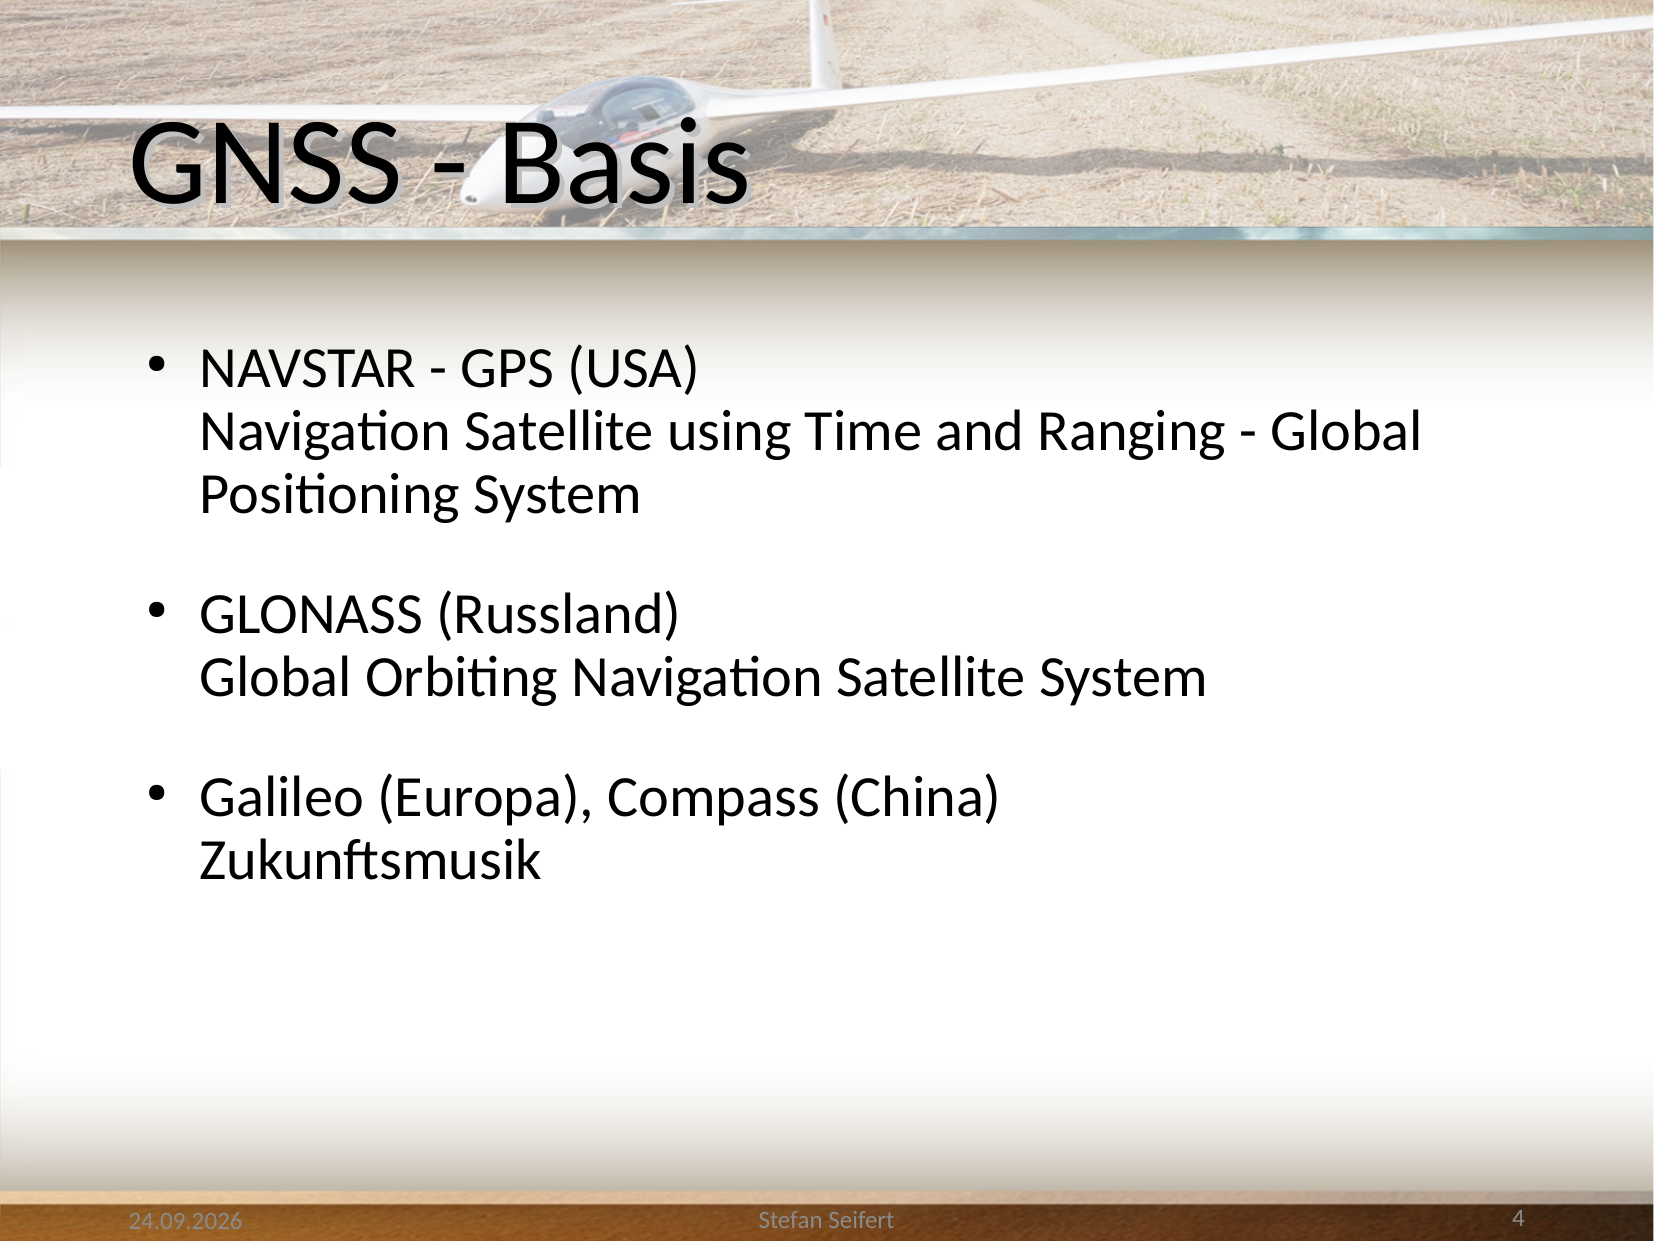

# GNSS - Basis
NAVSTAR - GPS (USA)
Navigation Satellite using Time and Ranging - Global Positioning System
GLONASS (Russland)
Global Orbiting Navigation Satellite System
Galileo (Europa), Compass (China)
Zukunftsmusik
Stefan Seifert